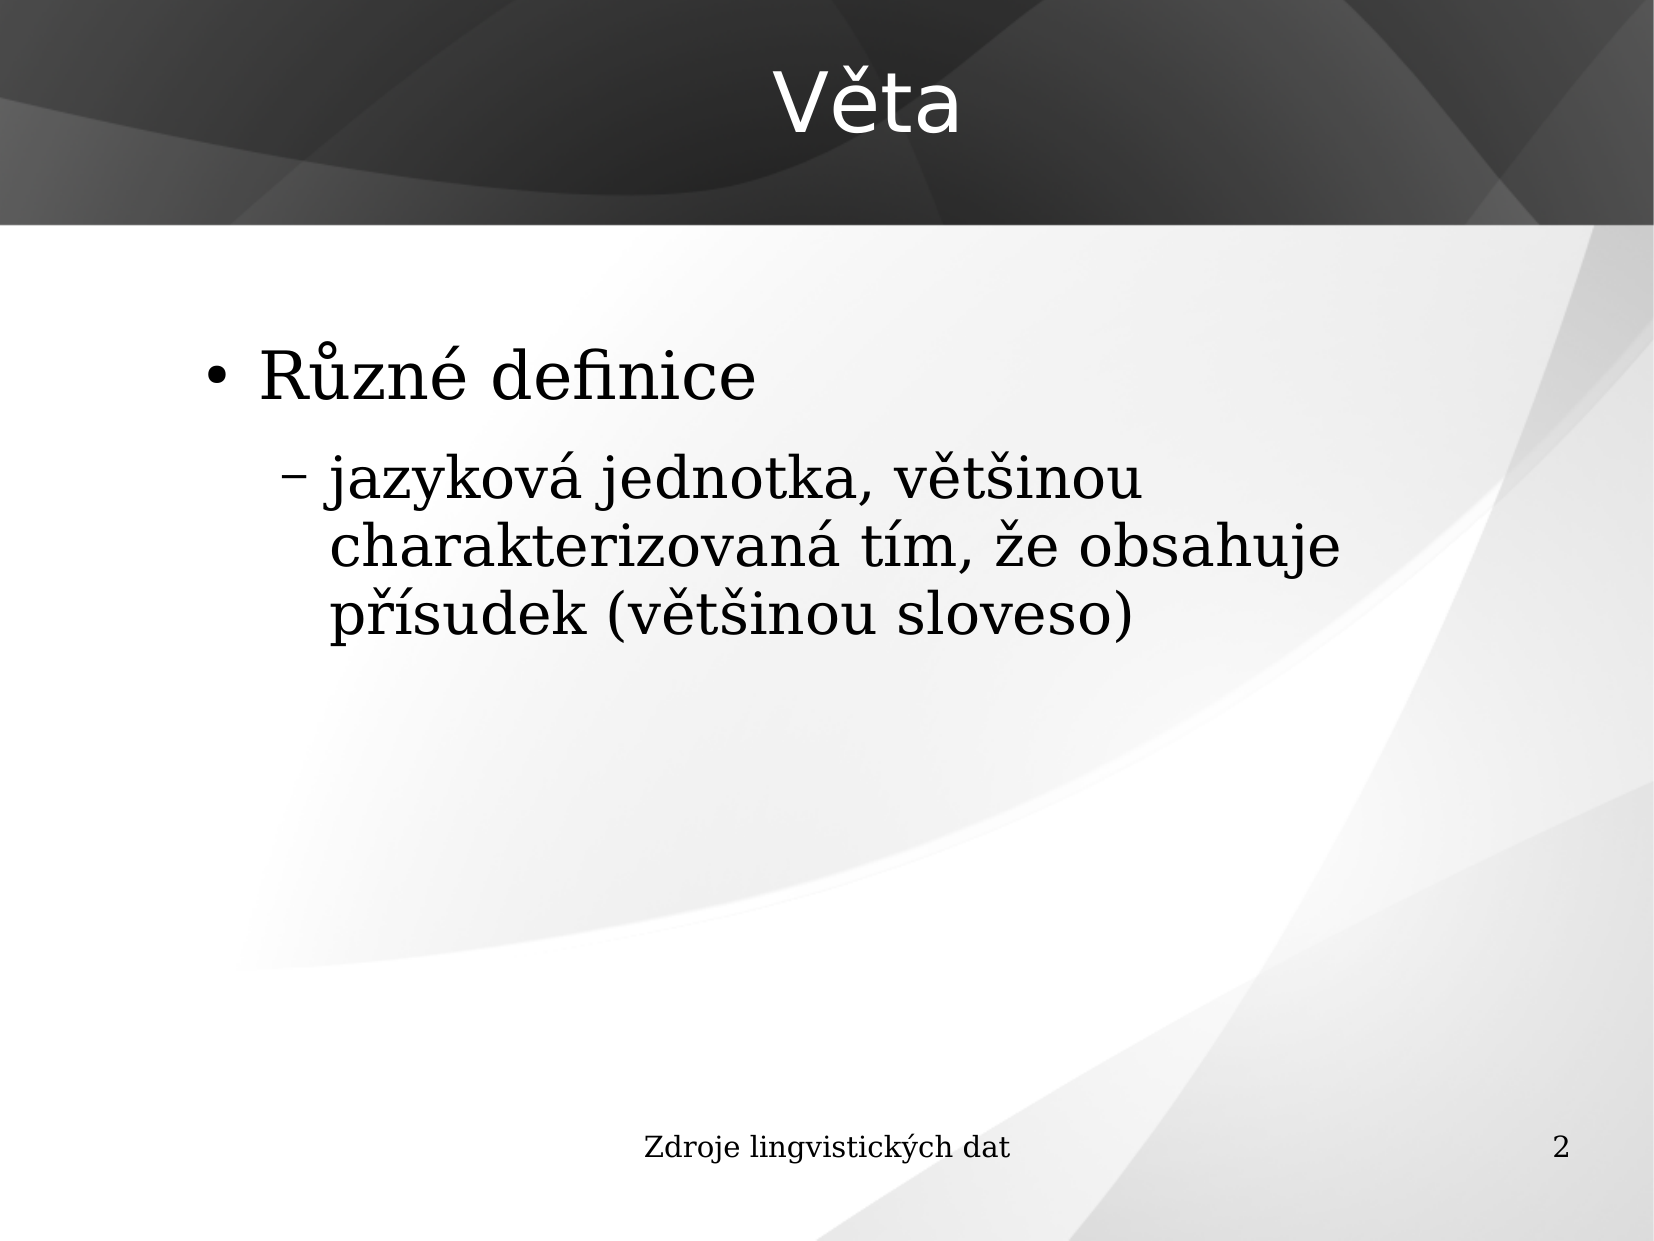

# Věta
Různé definice
jazyková jednotka, většinou charakterizovaná tím, že obsahuje přísudek (většinou sloveso)
Zdroje lingvistických dat
2